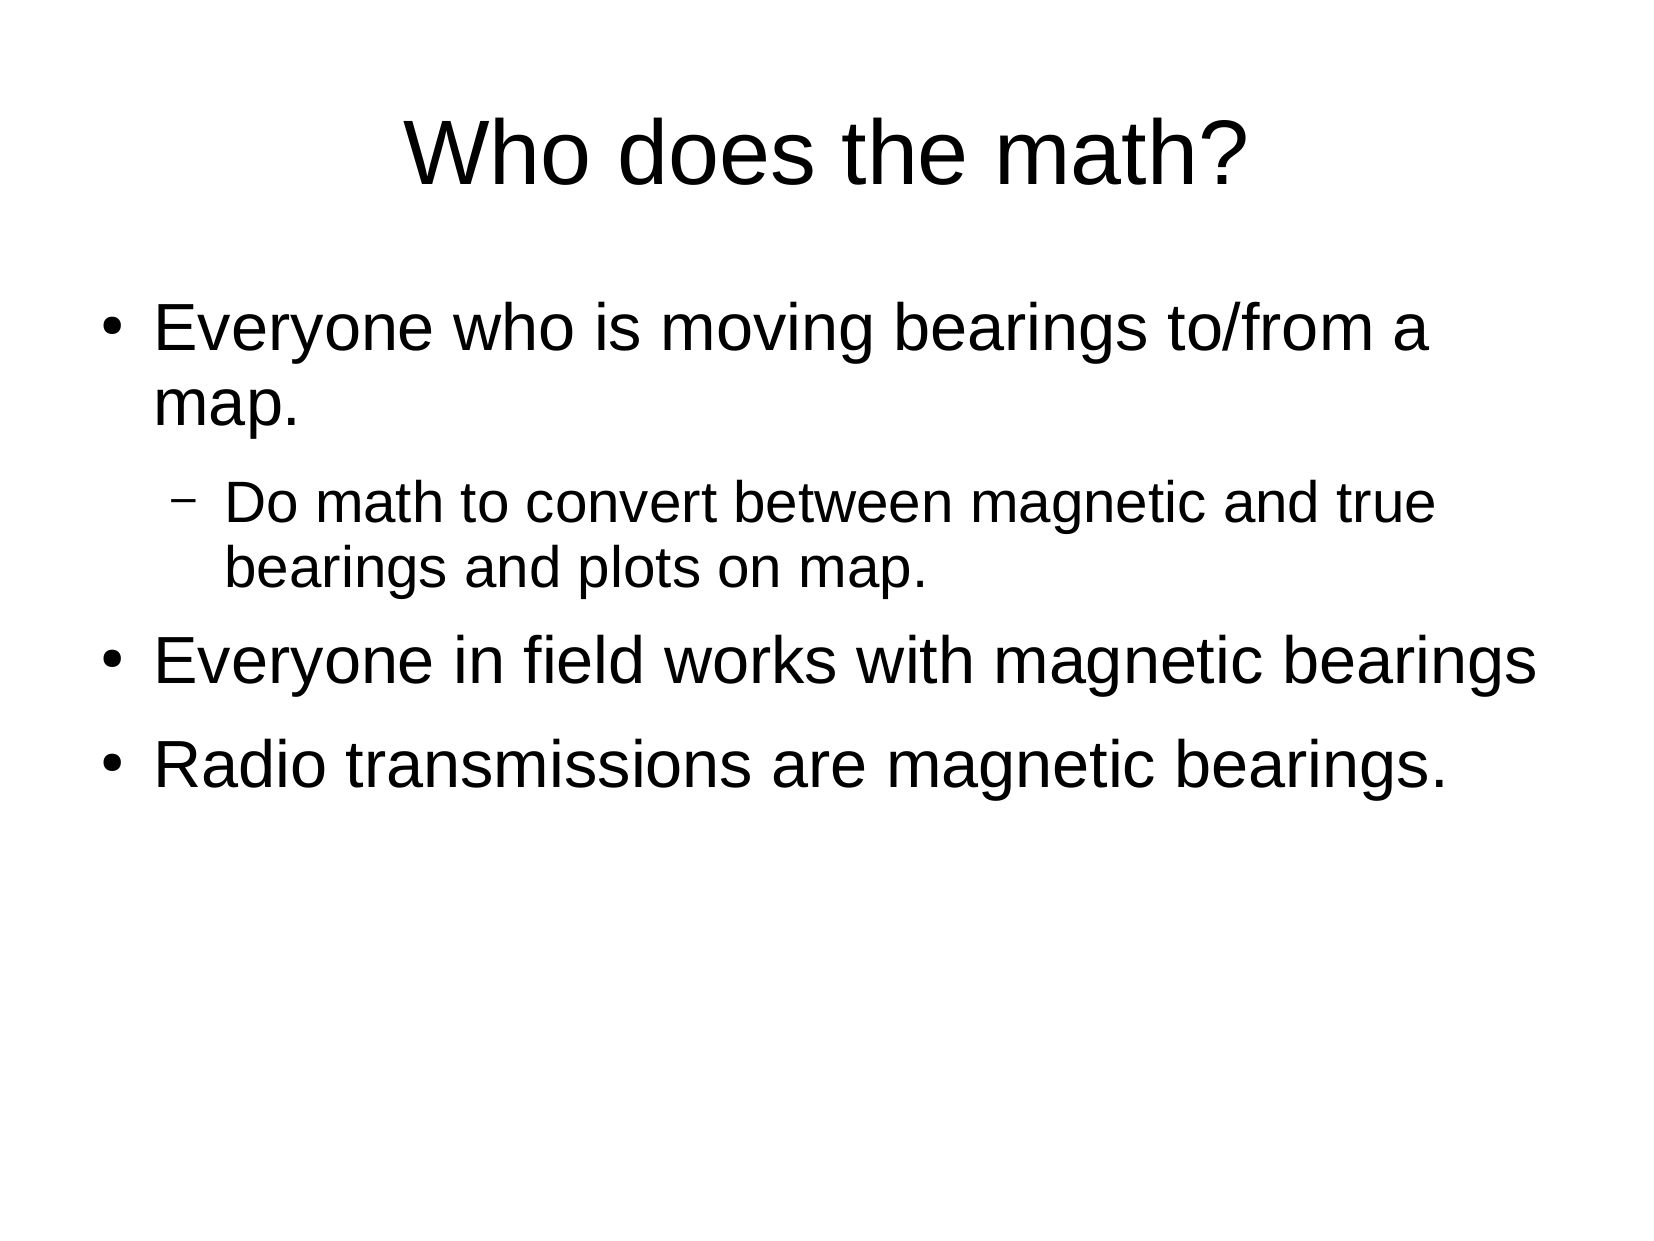

# Who does the math?
Everyone who is moving bearings to/from a map.
Do math to convert between magnetic and true bearings and plots on map.
Everyone in field works with magnetic bearings
Radio transmissions are magnetic bearings.